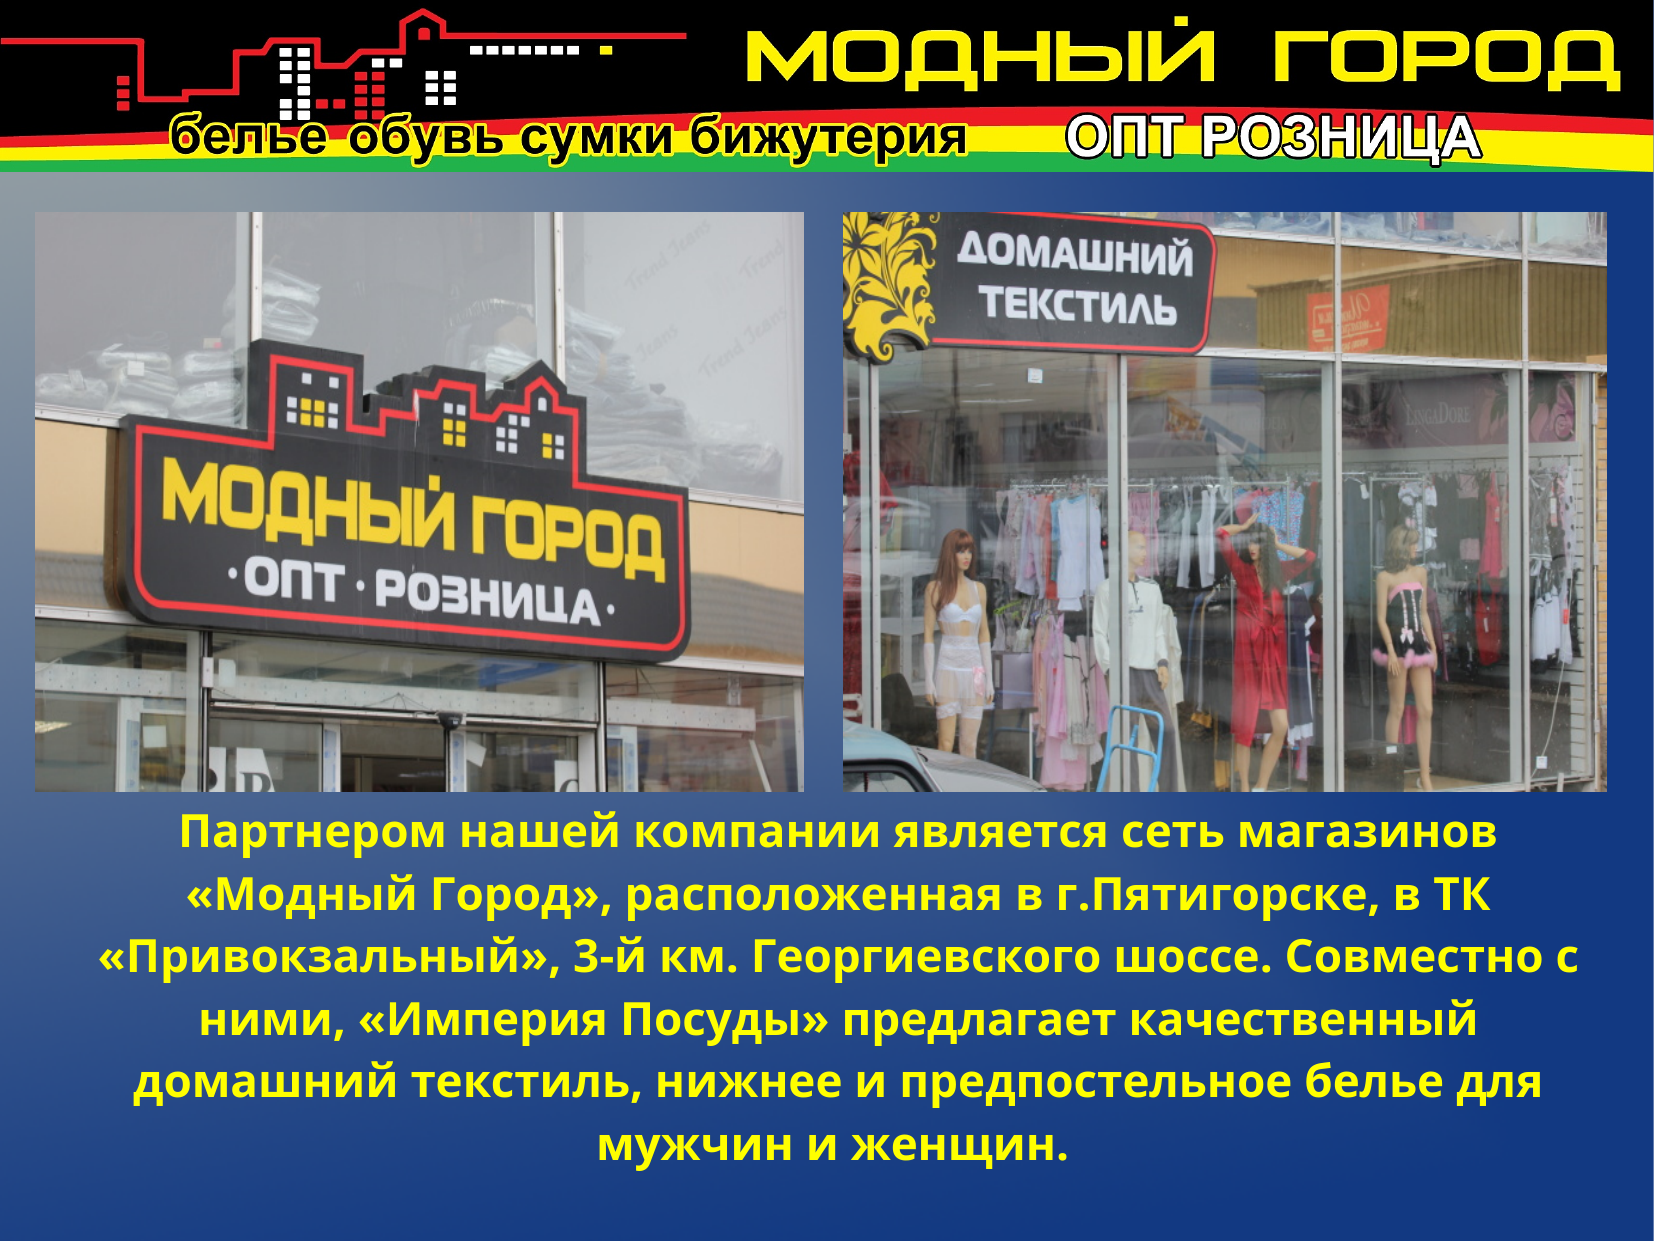

# Партнером нашей компании является сеть магазинов «Модный Город», расположенная в г.Пятигорске, в ТК «Привокзальный», 3-й км. Георгиевского шоссе. Совместно с ними, «Империя Посуды» предлагает качественный домашний текстиль, нижнее и предпостельное белье для мужчин и женщин.